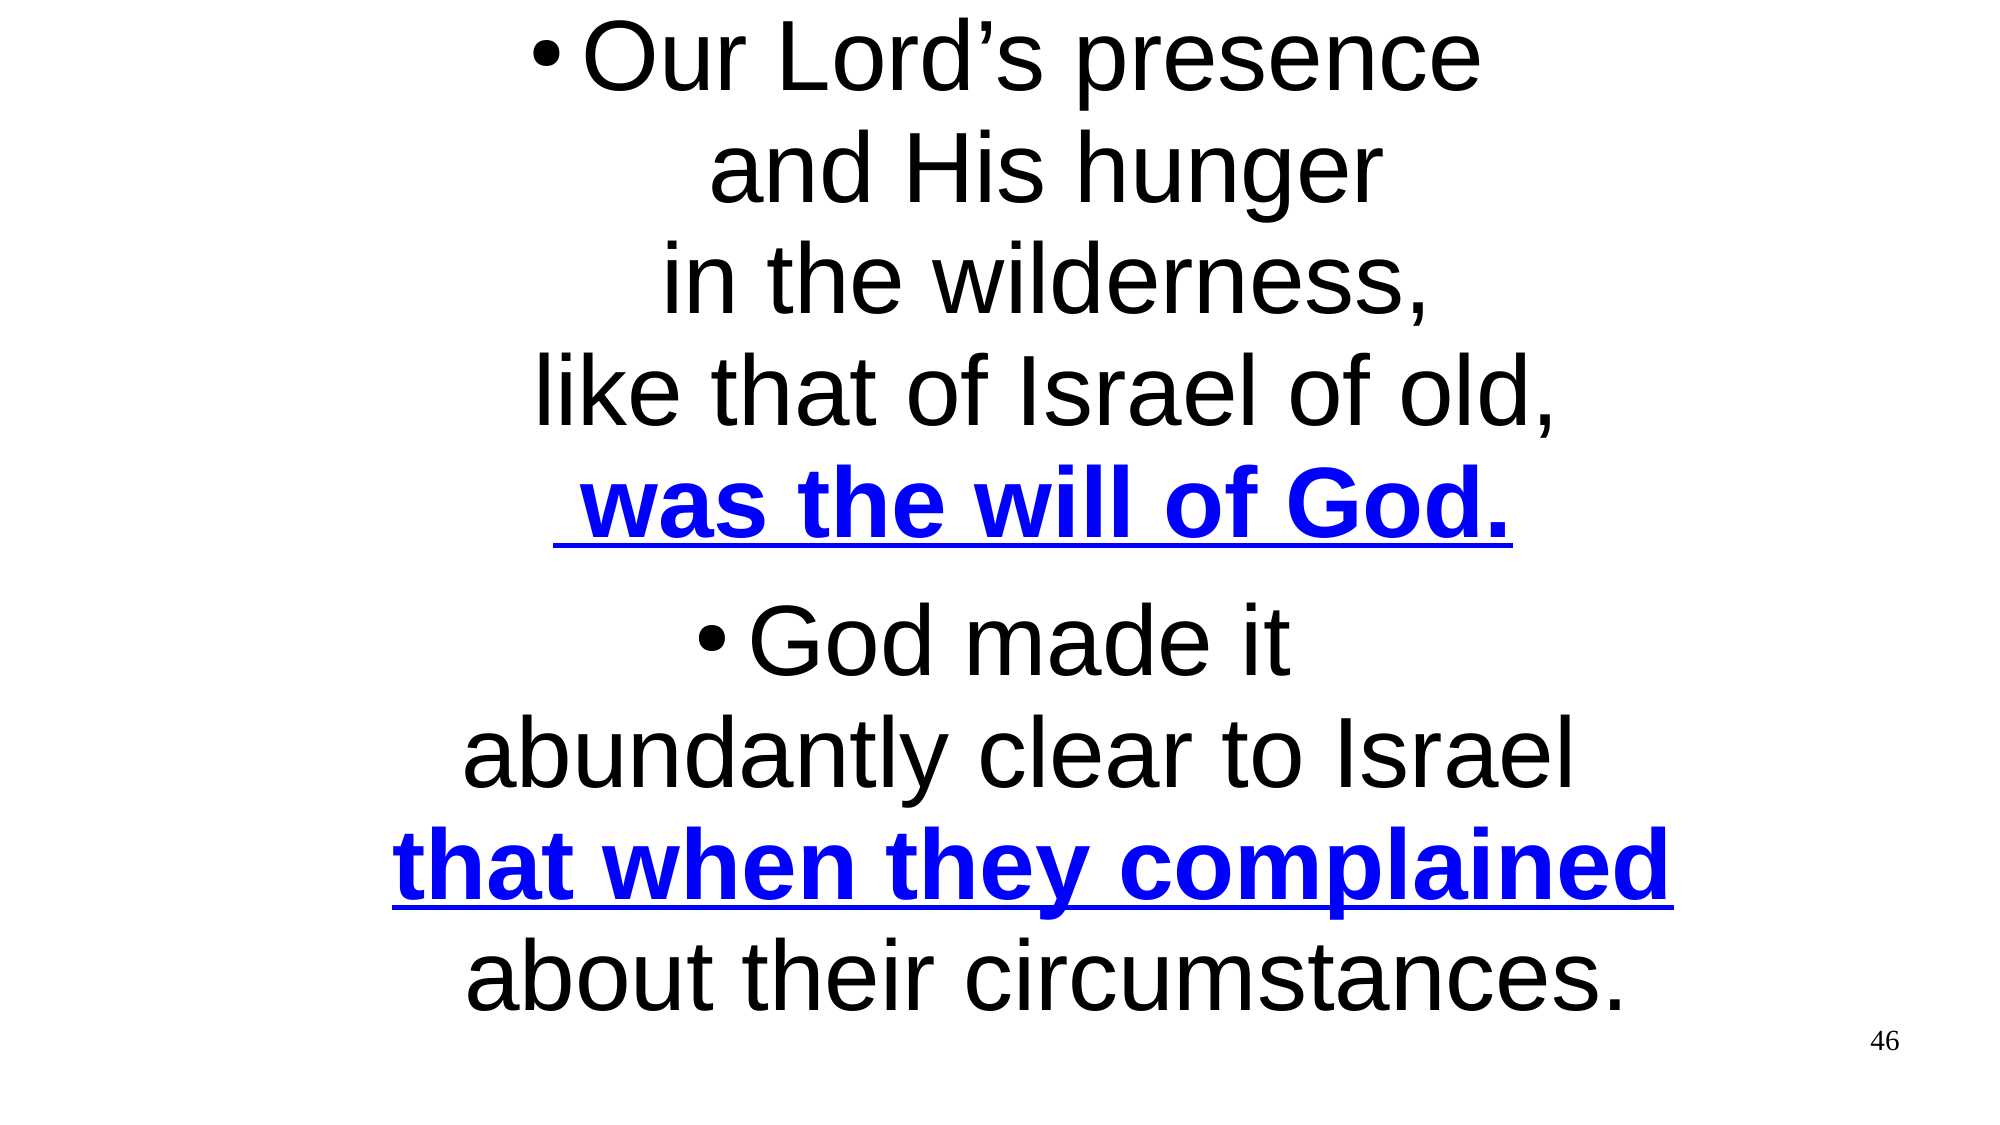

# Our Lord’s presence and His hunger in the wilderness, like that of Israel of old, was the will of God.
God made it
abundantly clear to Israel
that when they complained
 about their circumstances.
46